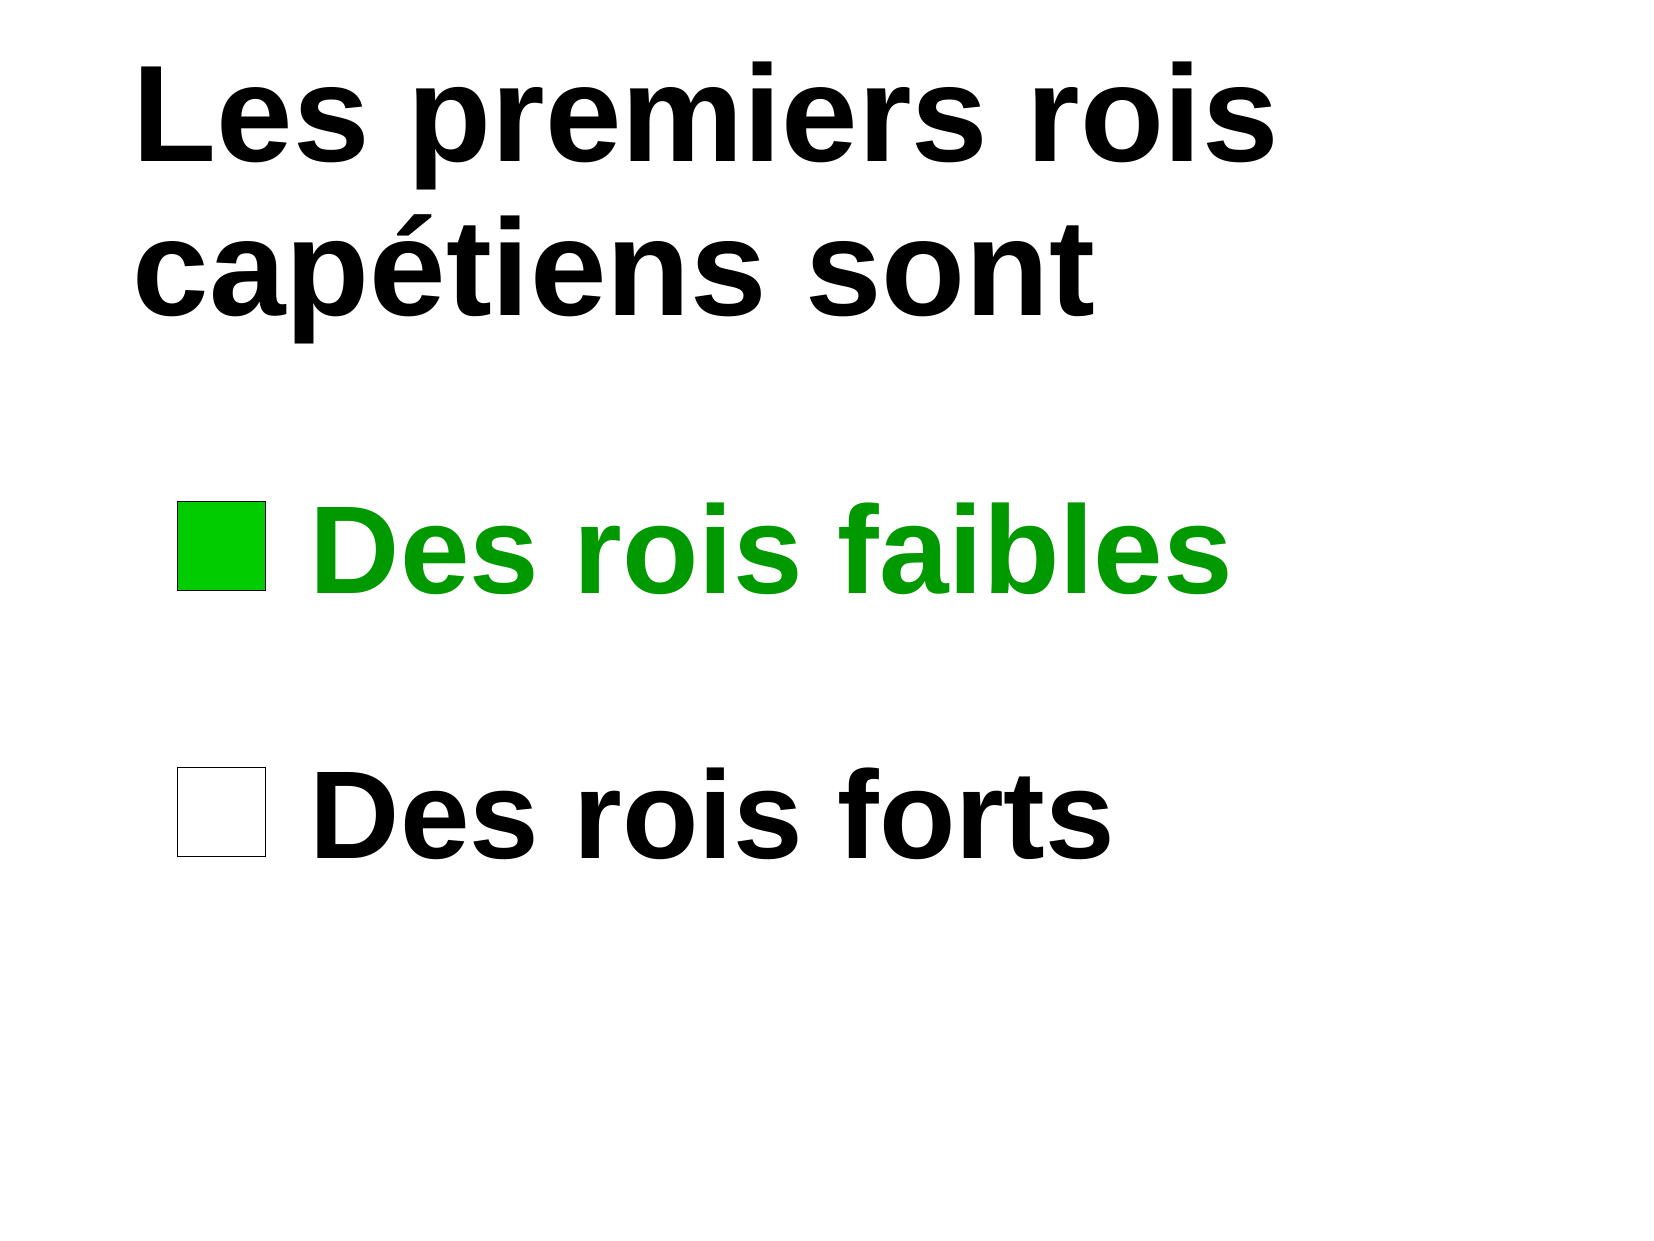

Les premiers rois capétiens sont
Des rois faibles
Des rois forts